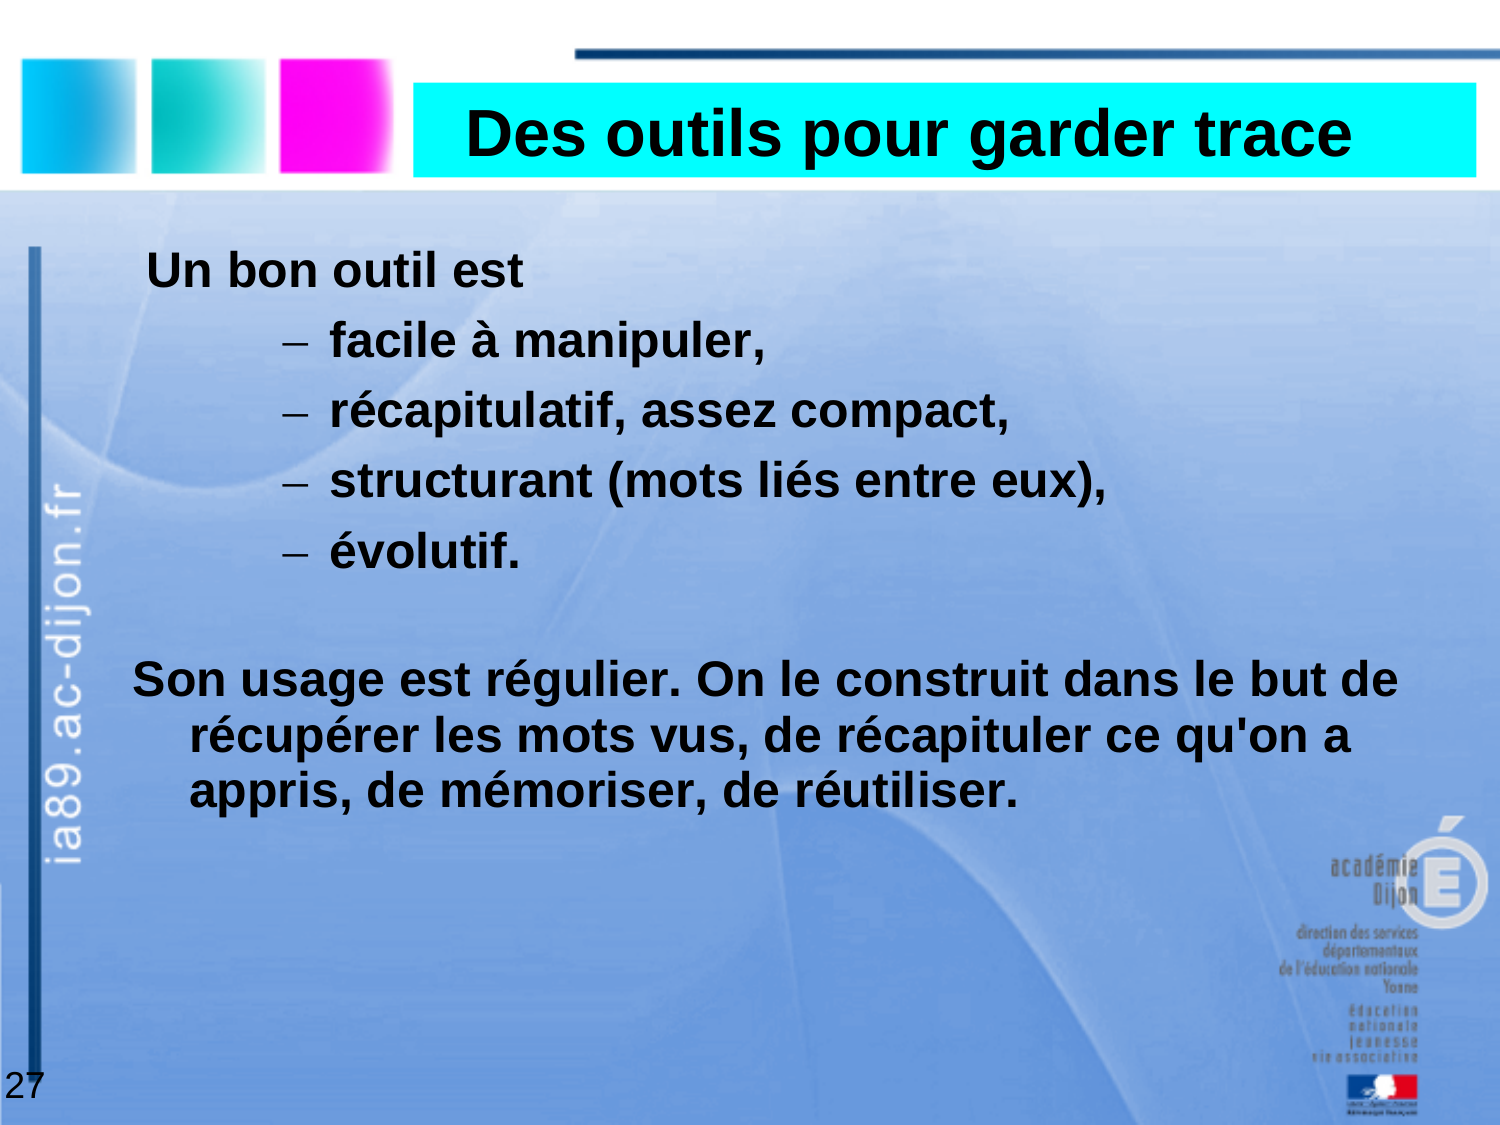

Des outils pour garder trace
# Un bon outil est
facile à manipuler,
récapitulatif, assez compact,
structurant (mots liés entre eux),
évolutif.
Son usage est régulier. On le construit dans le but de récupérer les mots vus, de récapituler ce qu'on a appris, de mémoriser, de réutiliser.